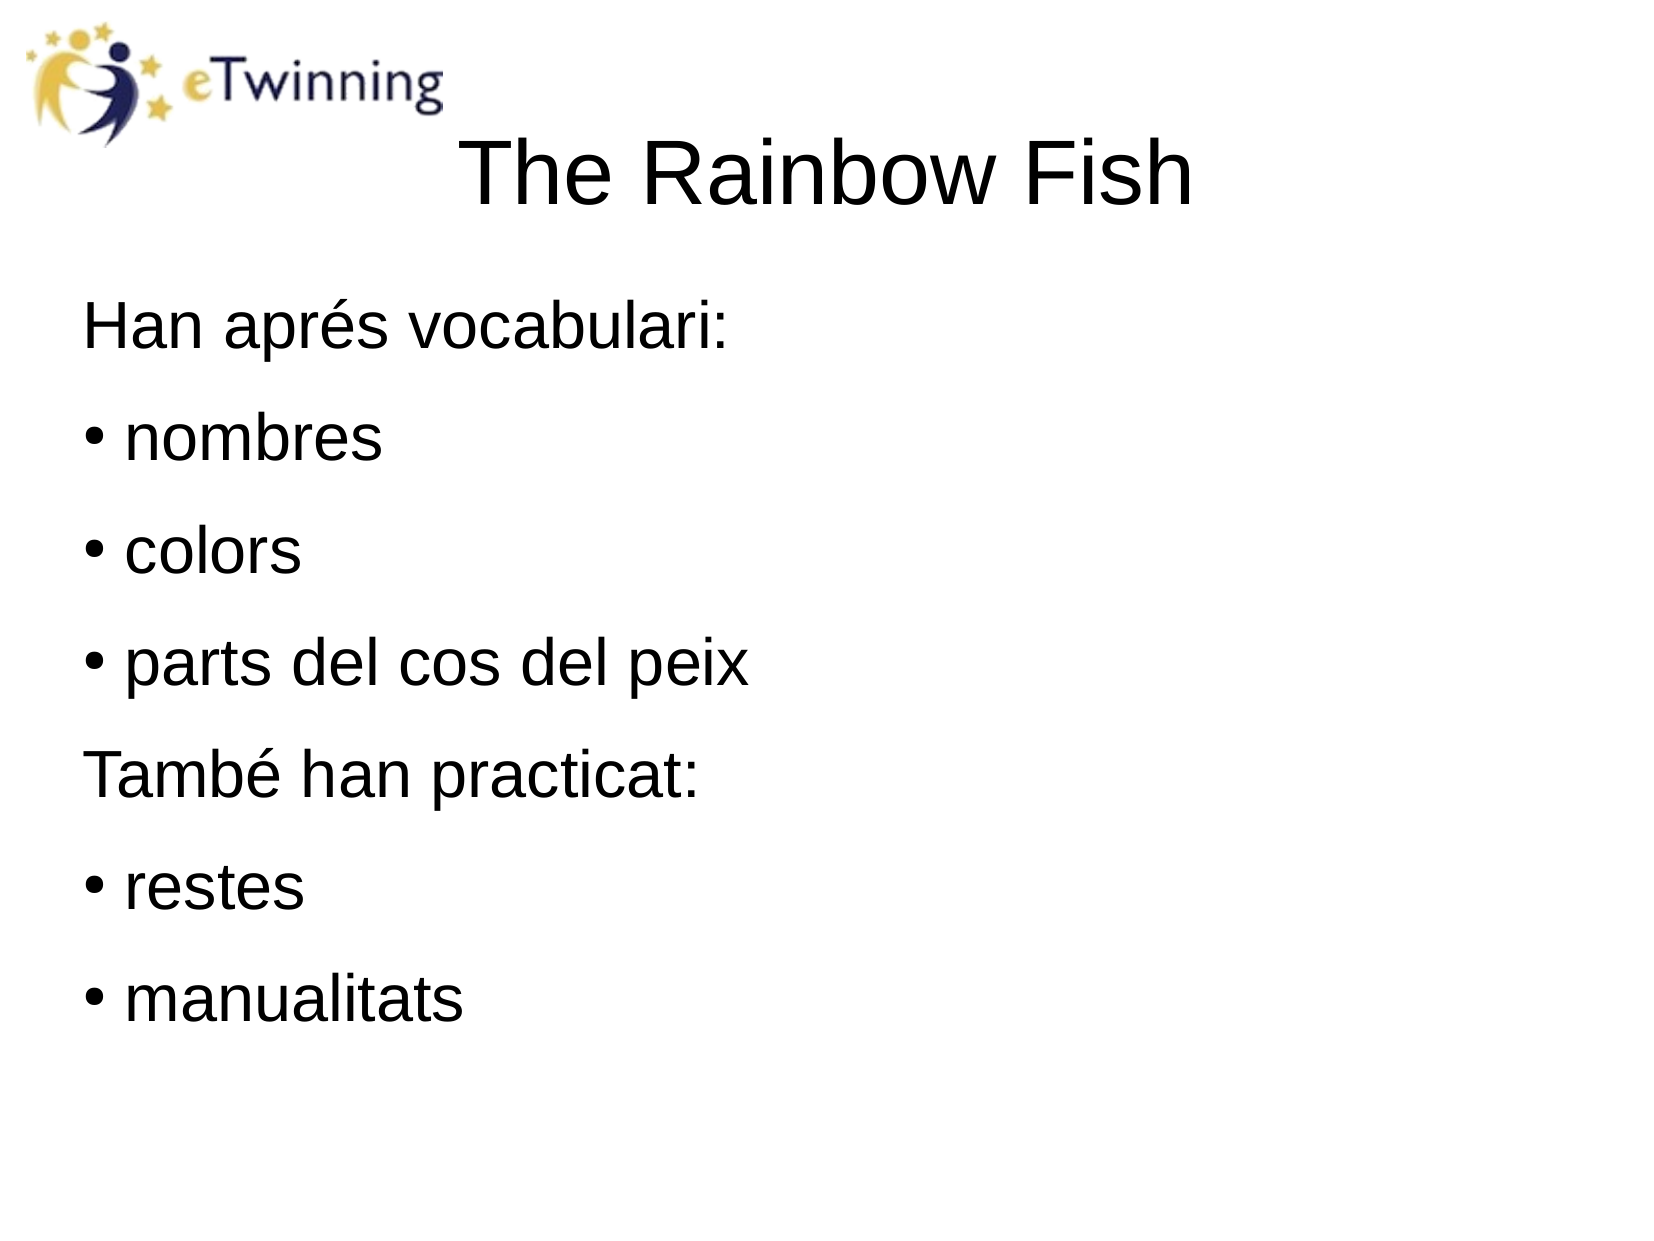

# The Rainbow Fish
Han aprés vocabulari:
 nombres
 colors
 parts del cos del peix
També han practicat:
 restes
 manualitats